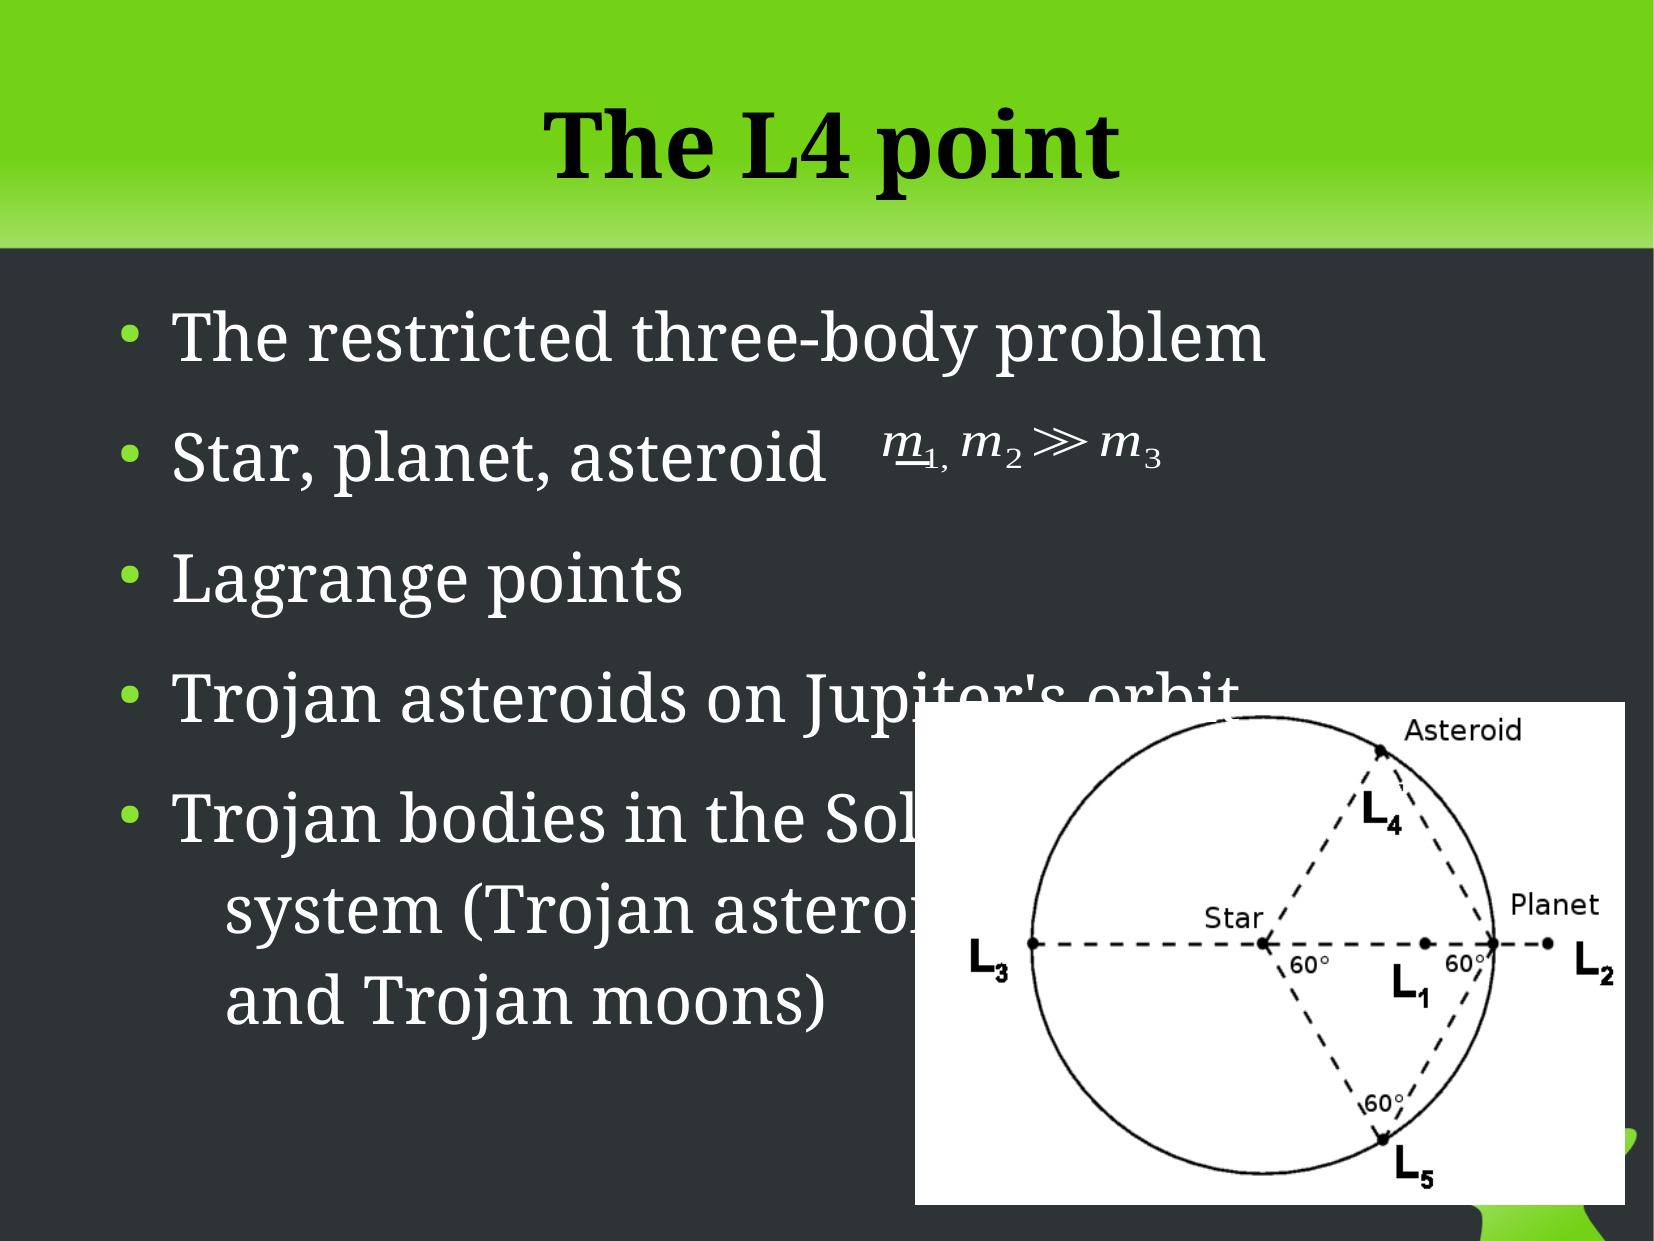

# The L4 point
The restricted three-body problem
Star, planet, asteroid –
Lagrange points
Trojan asteroids on Jupiter's orbit
Trojan bodies in the Solar
system (Trojan asteroids
and Trojan moons)